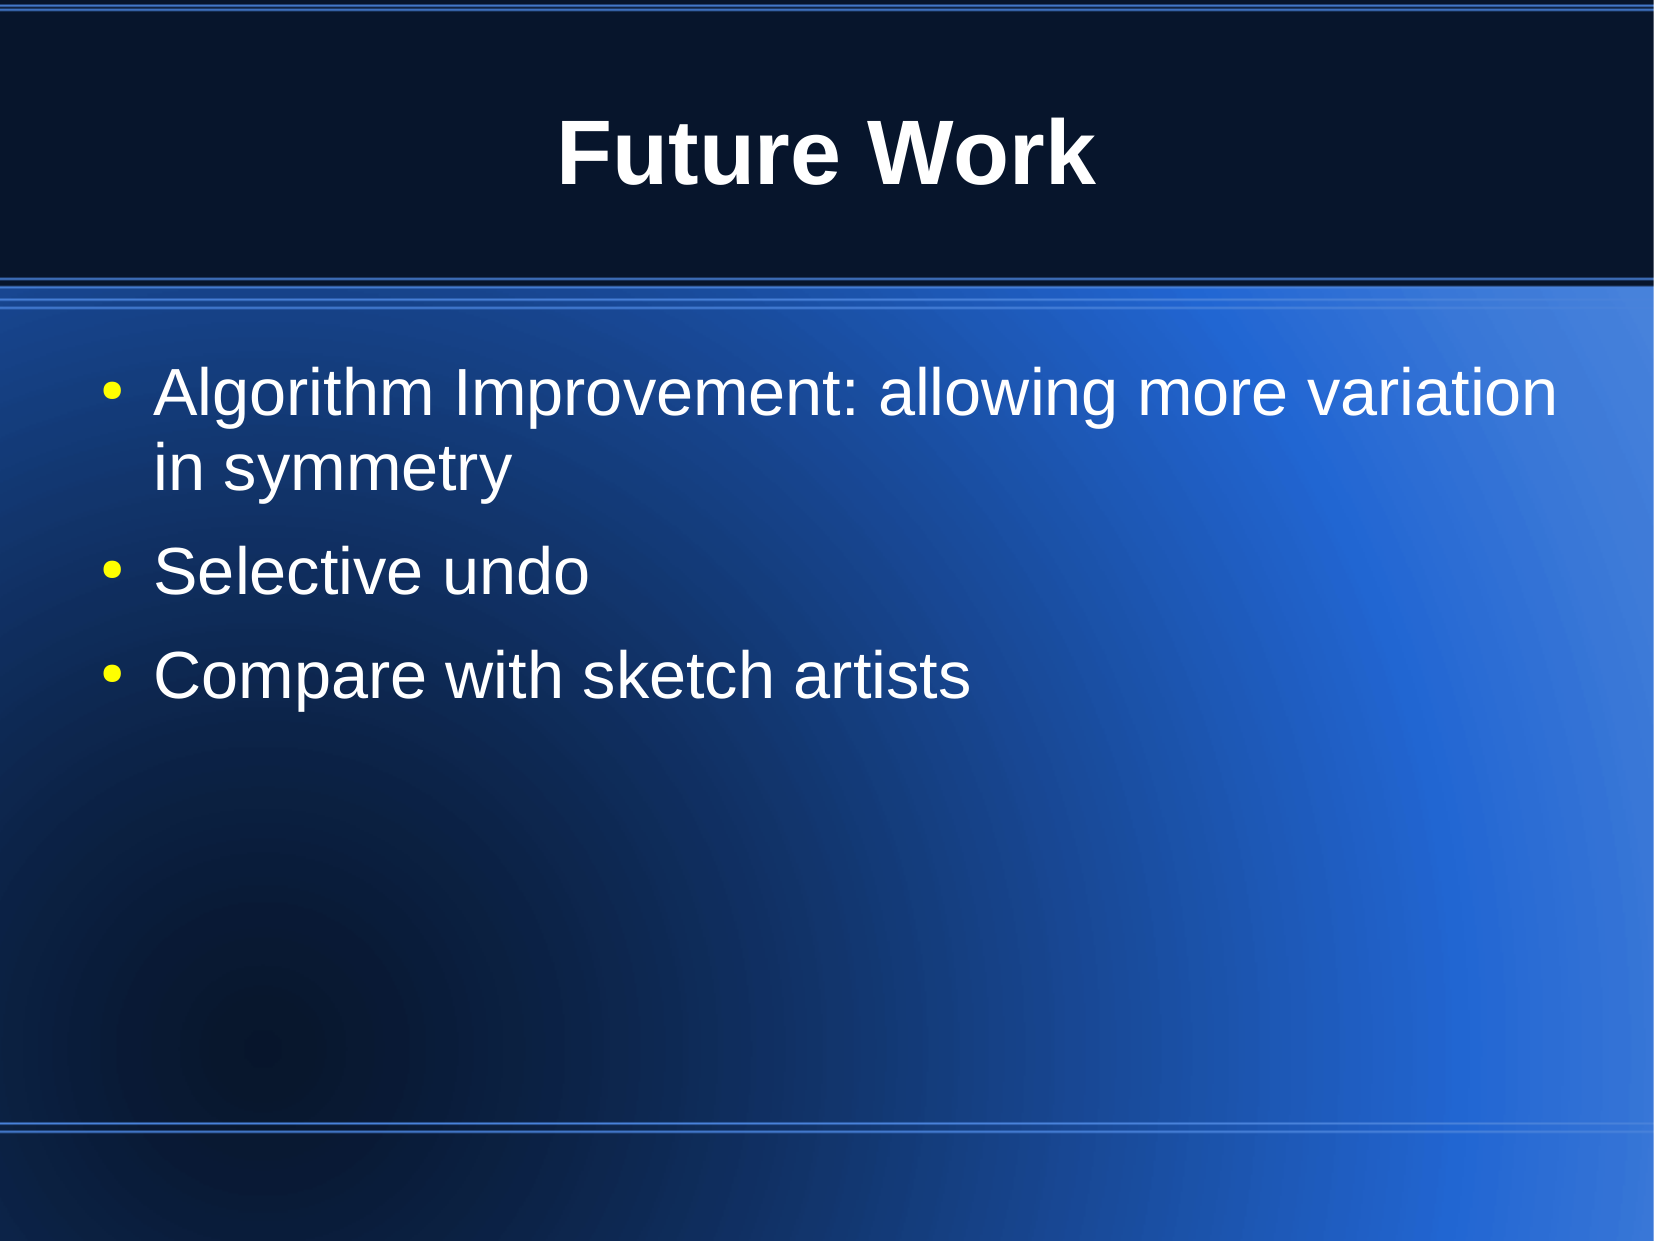

# Future Work
Algorithm Improvement: allowing more variation in symmetry
Selective undo
Compare with sketch artists